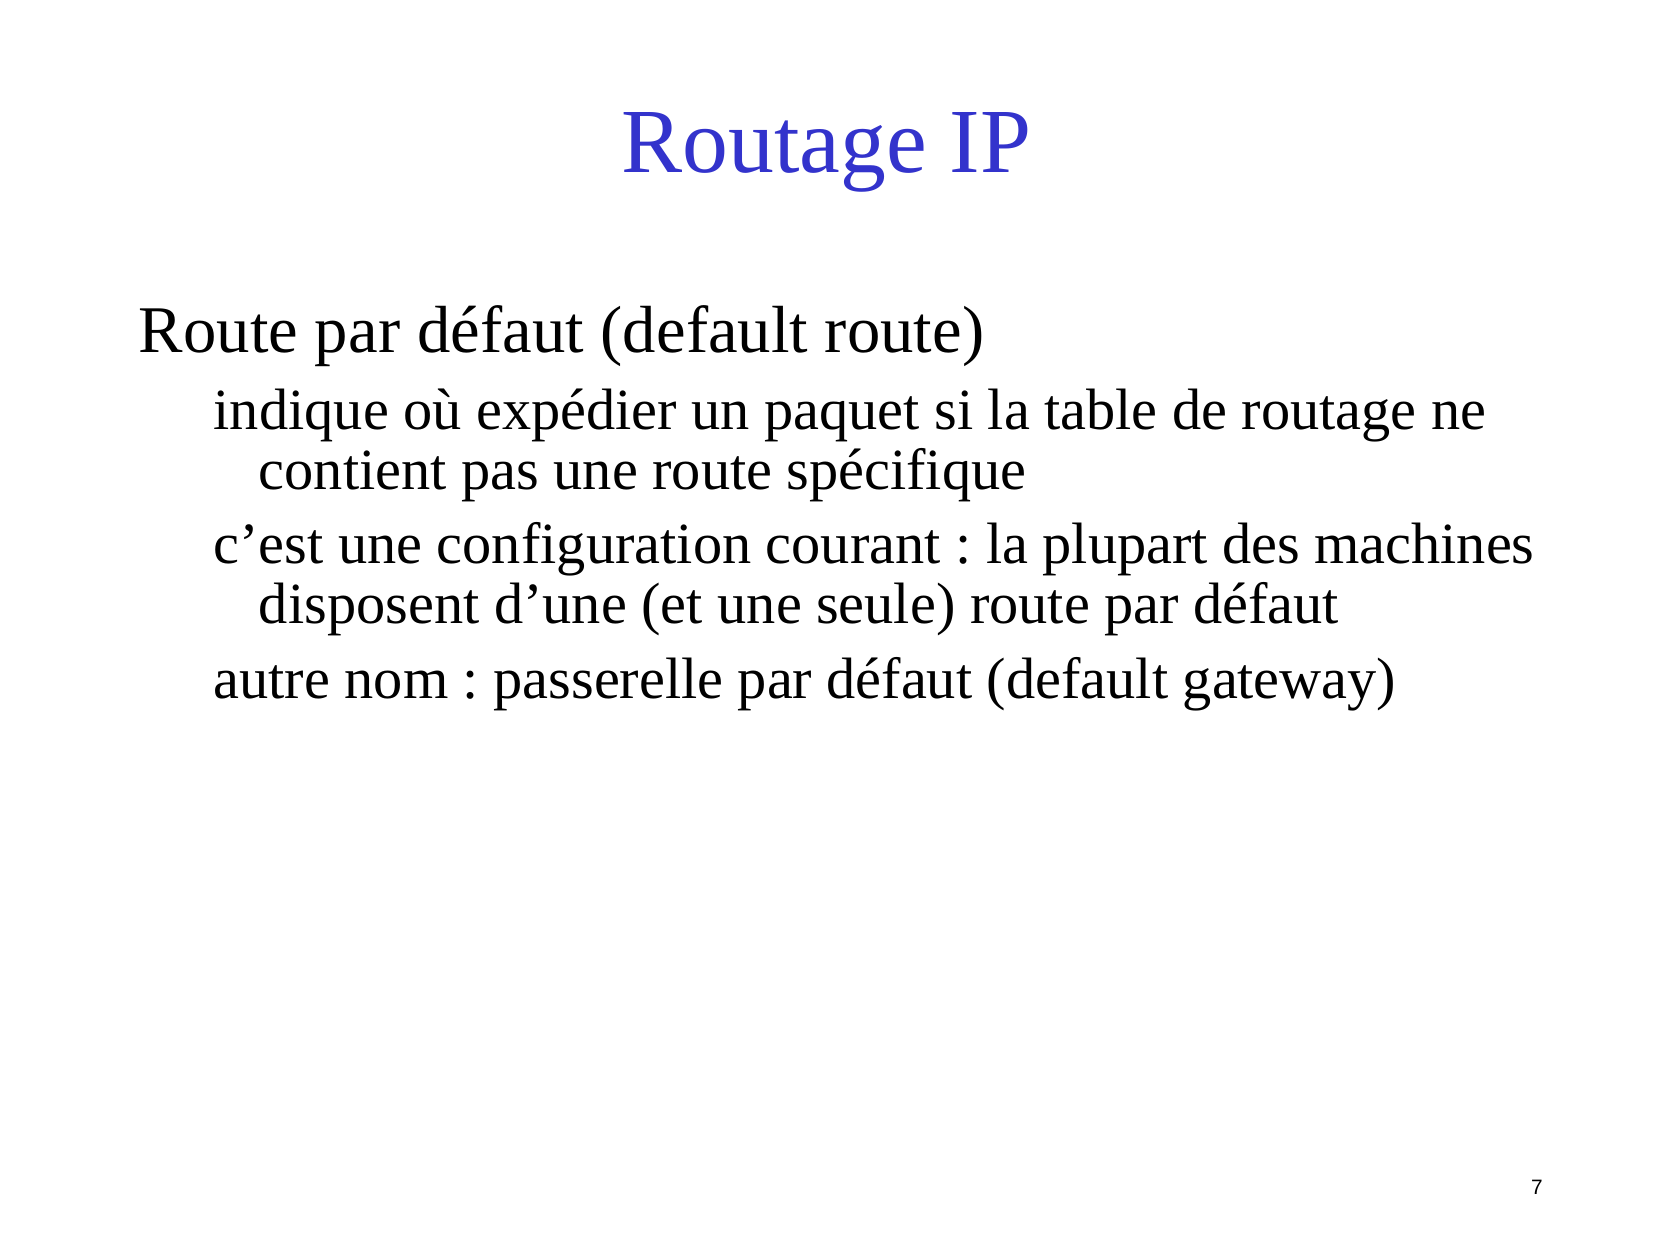

# Routage IP
Route par défaut (default route)‏
indique où expédier un paquet si la table de routage ne contient pas une route spécifique
c’est une configuration courant : la plupart des machines disposent d’une (et une seule) route par défaut
autre nom : passerelle par défaut (default gateway)‏